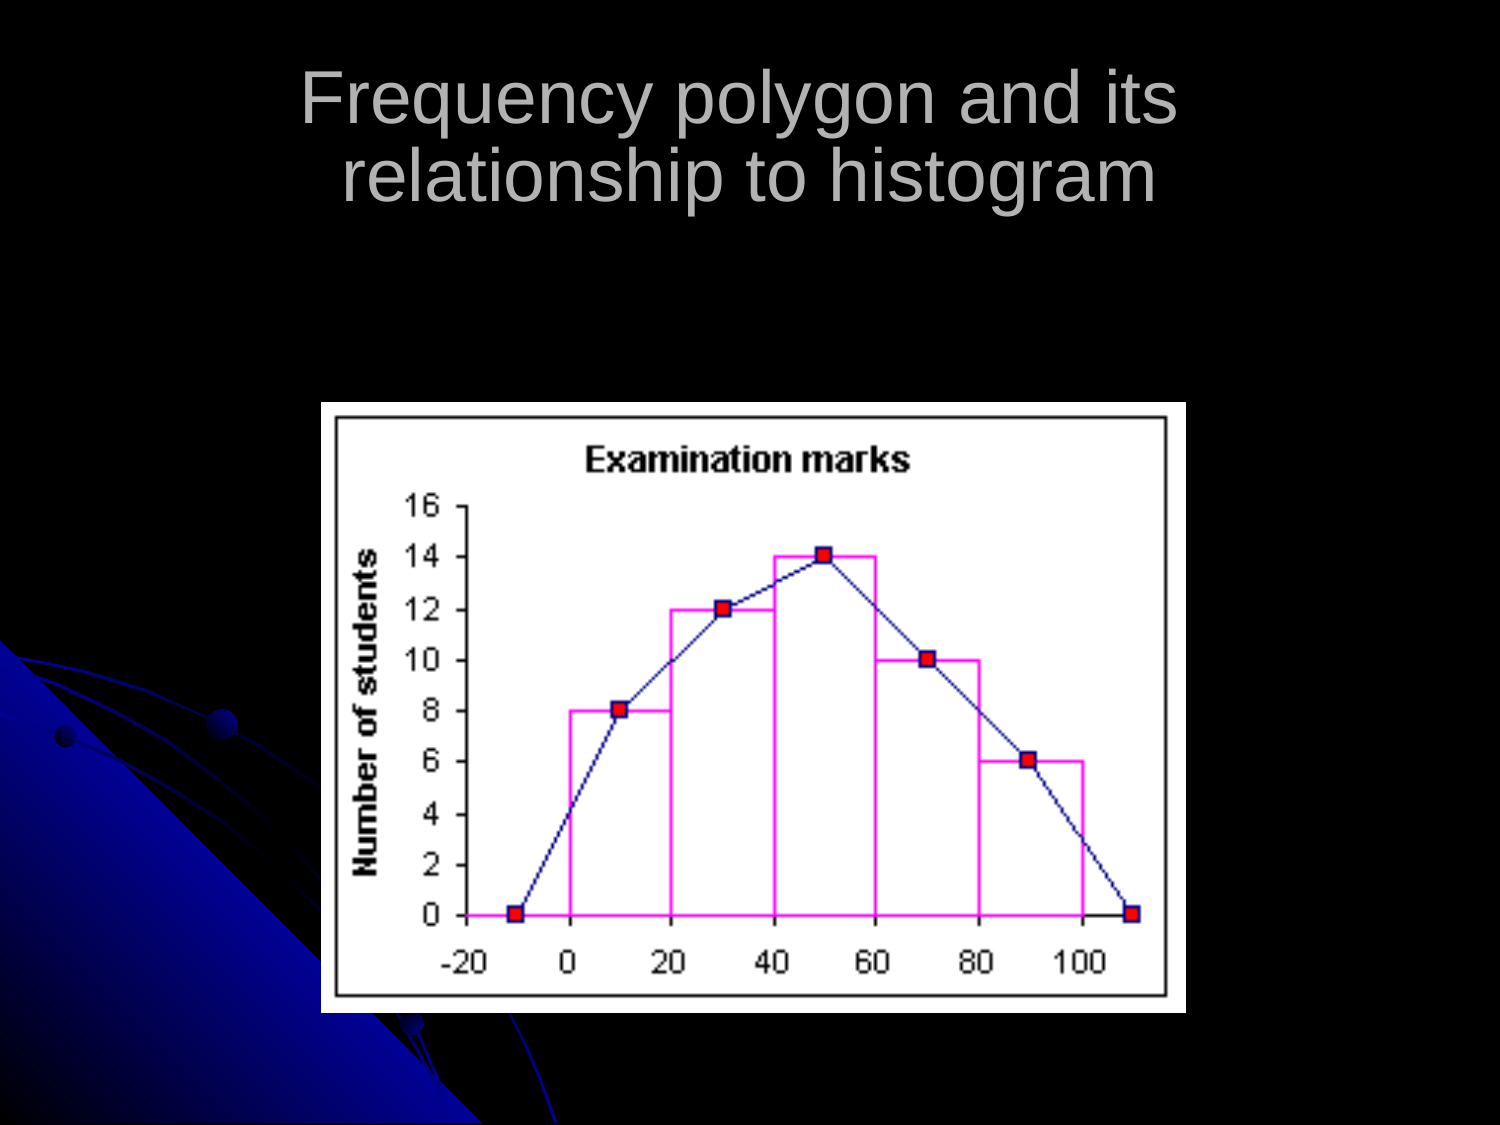

# Frequency polygon and its relationship to histogram